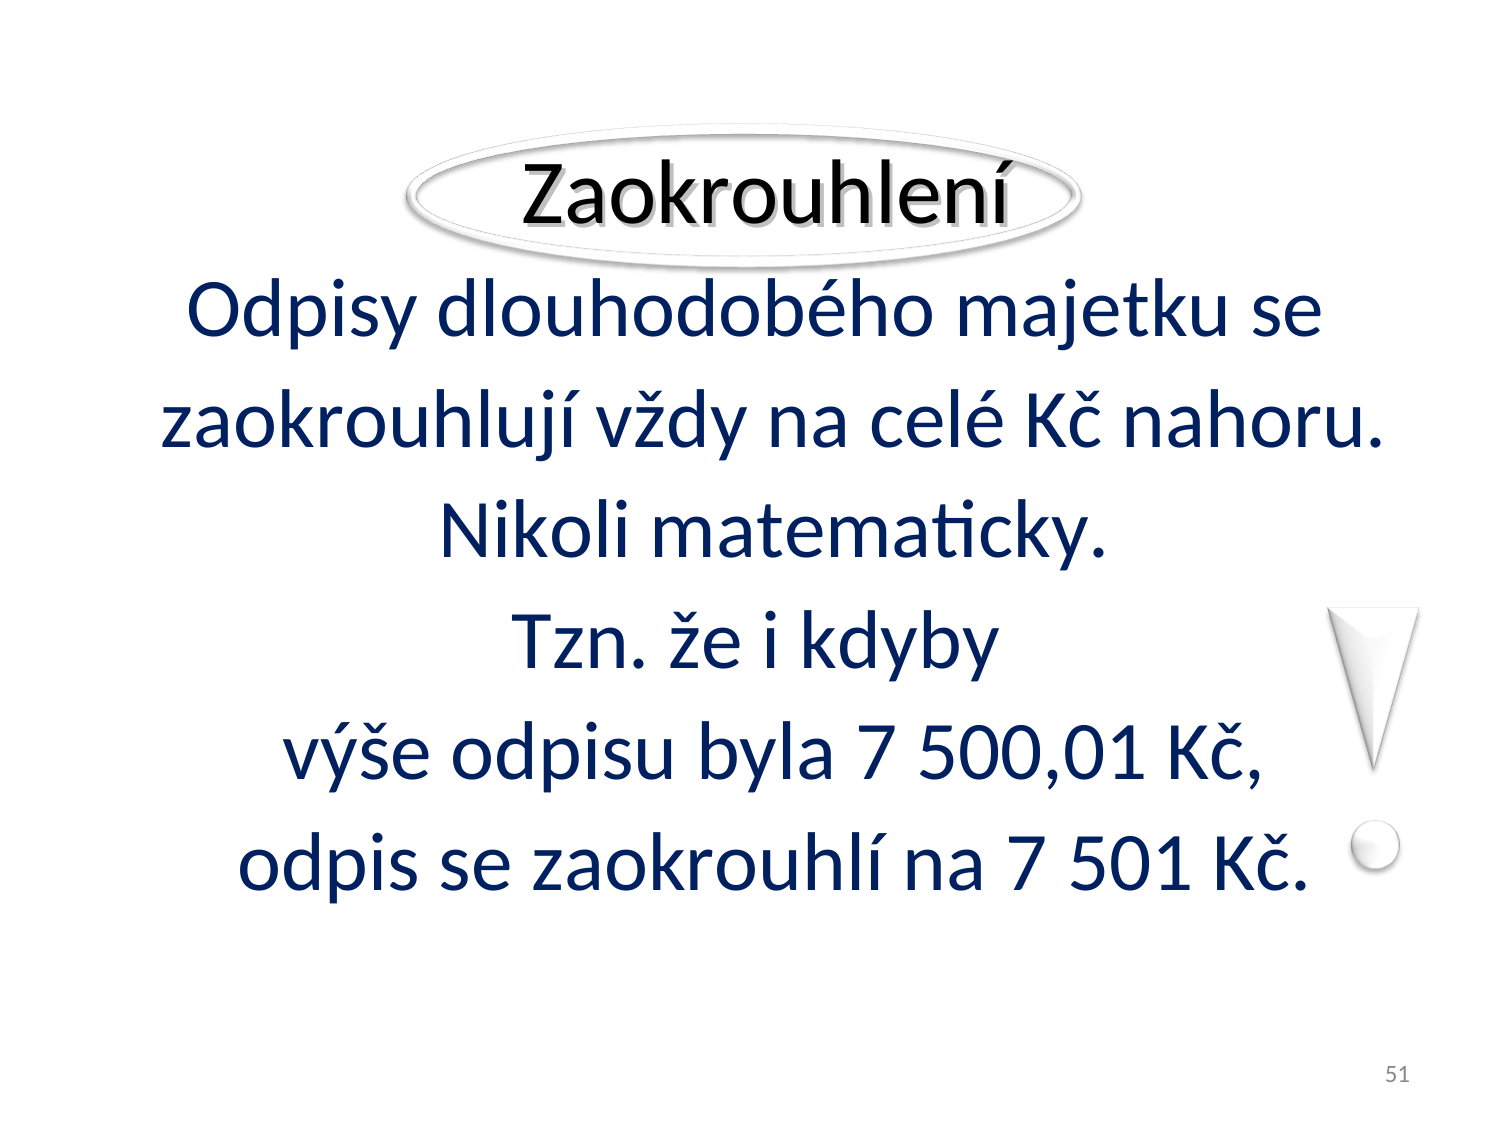

# Zaokrouhlení
Odpisy dlouhodobého majetku se
	zaokrouhlují vždy na celé Kč nahoru.
	Nikoli matematicky.
Tzn. že i kdyby
	výše odpisu byla 7 500,01 Kč,
	odpis se zaokrouhlí na 7 501 Kč.